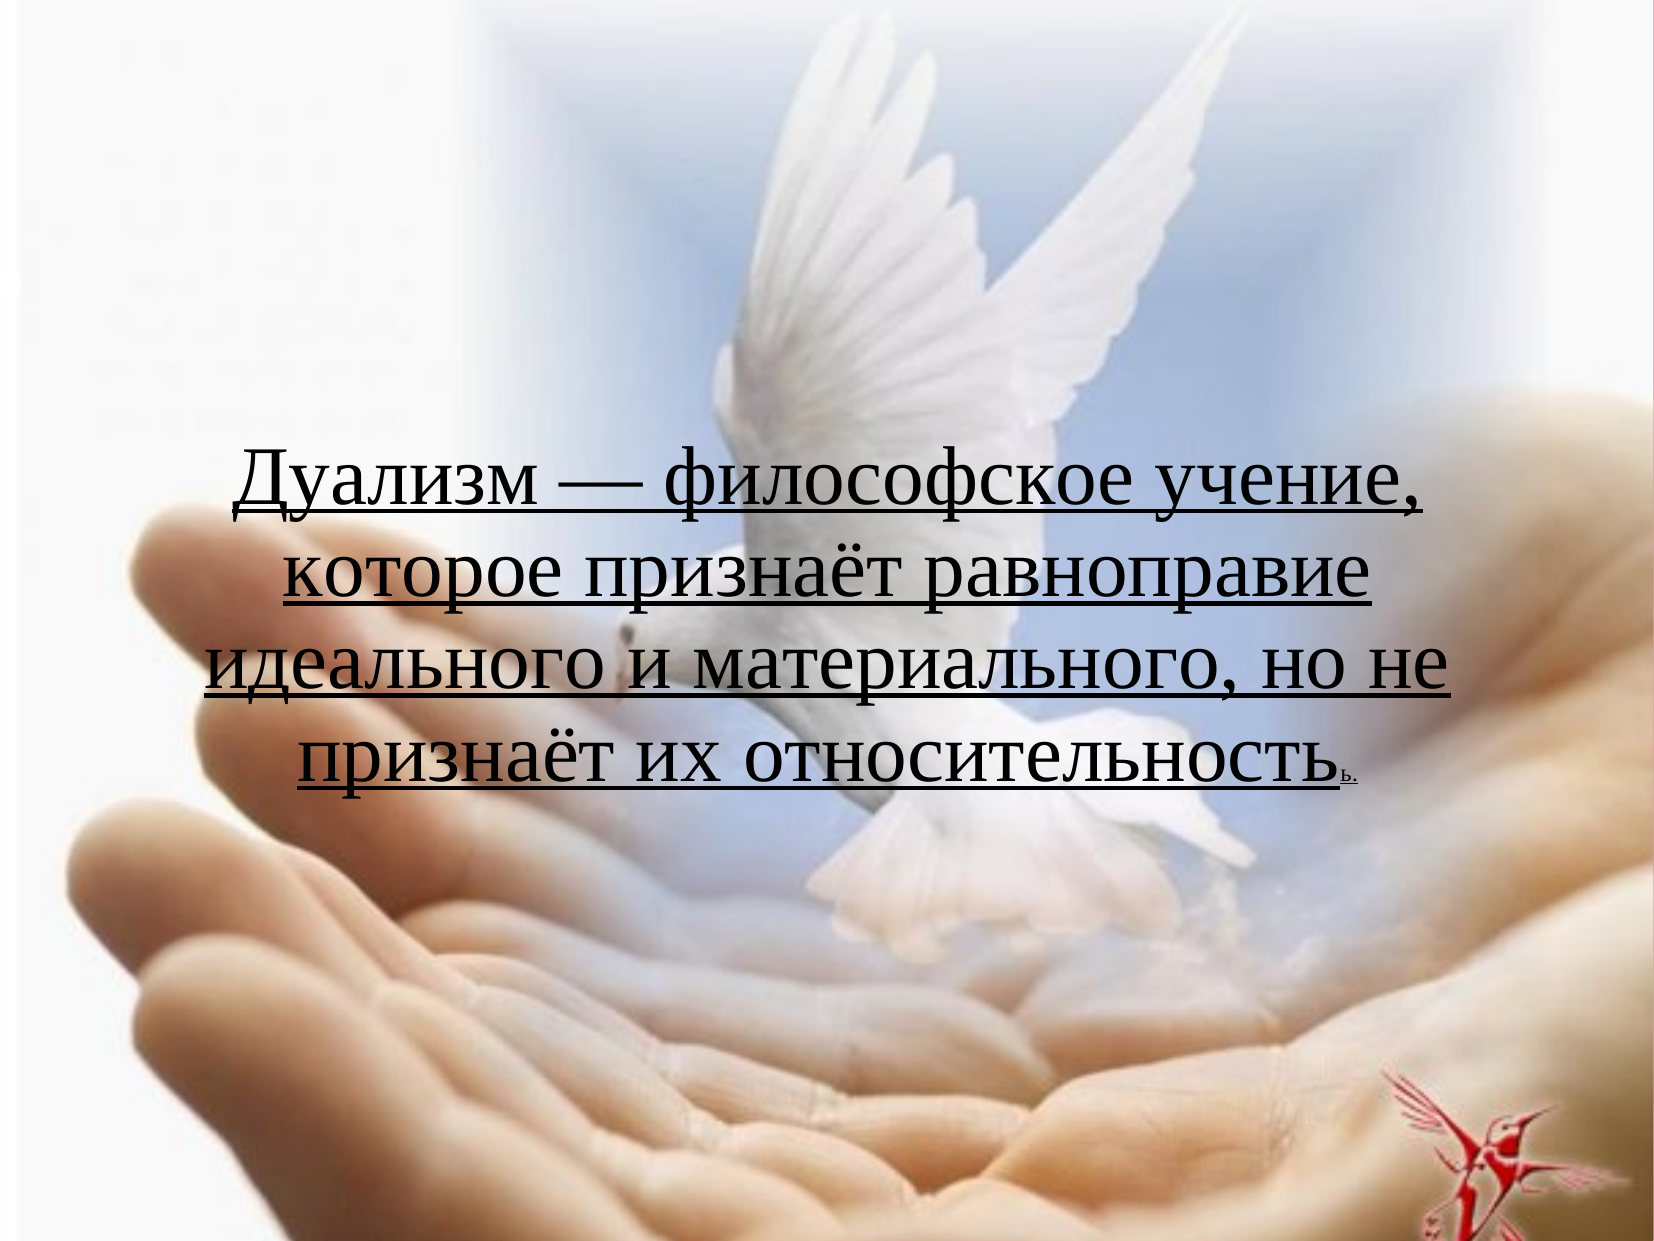

# Дуализм — философское учение, которое признаёт равноправие идеального и материального, но не признаёт их относительностьь.